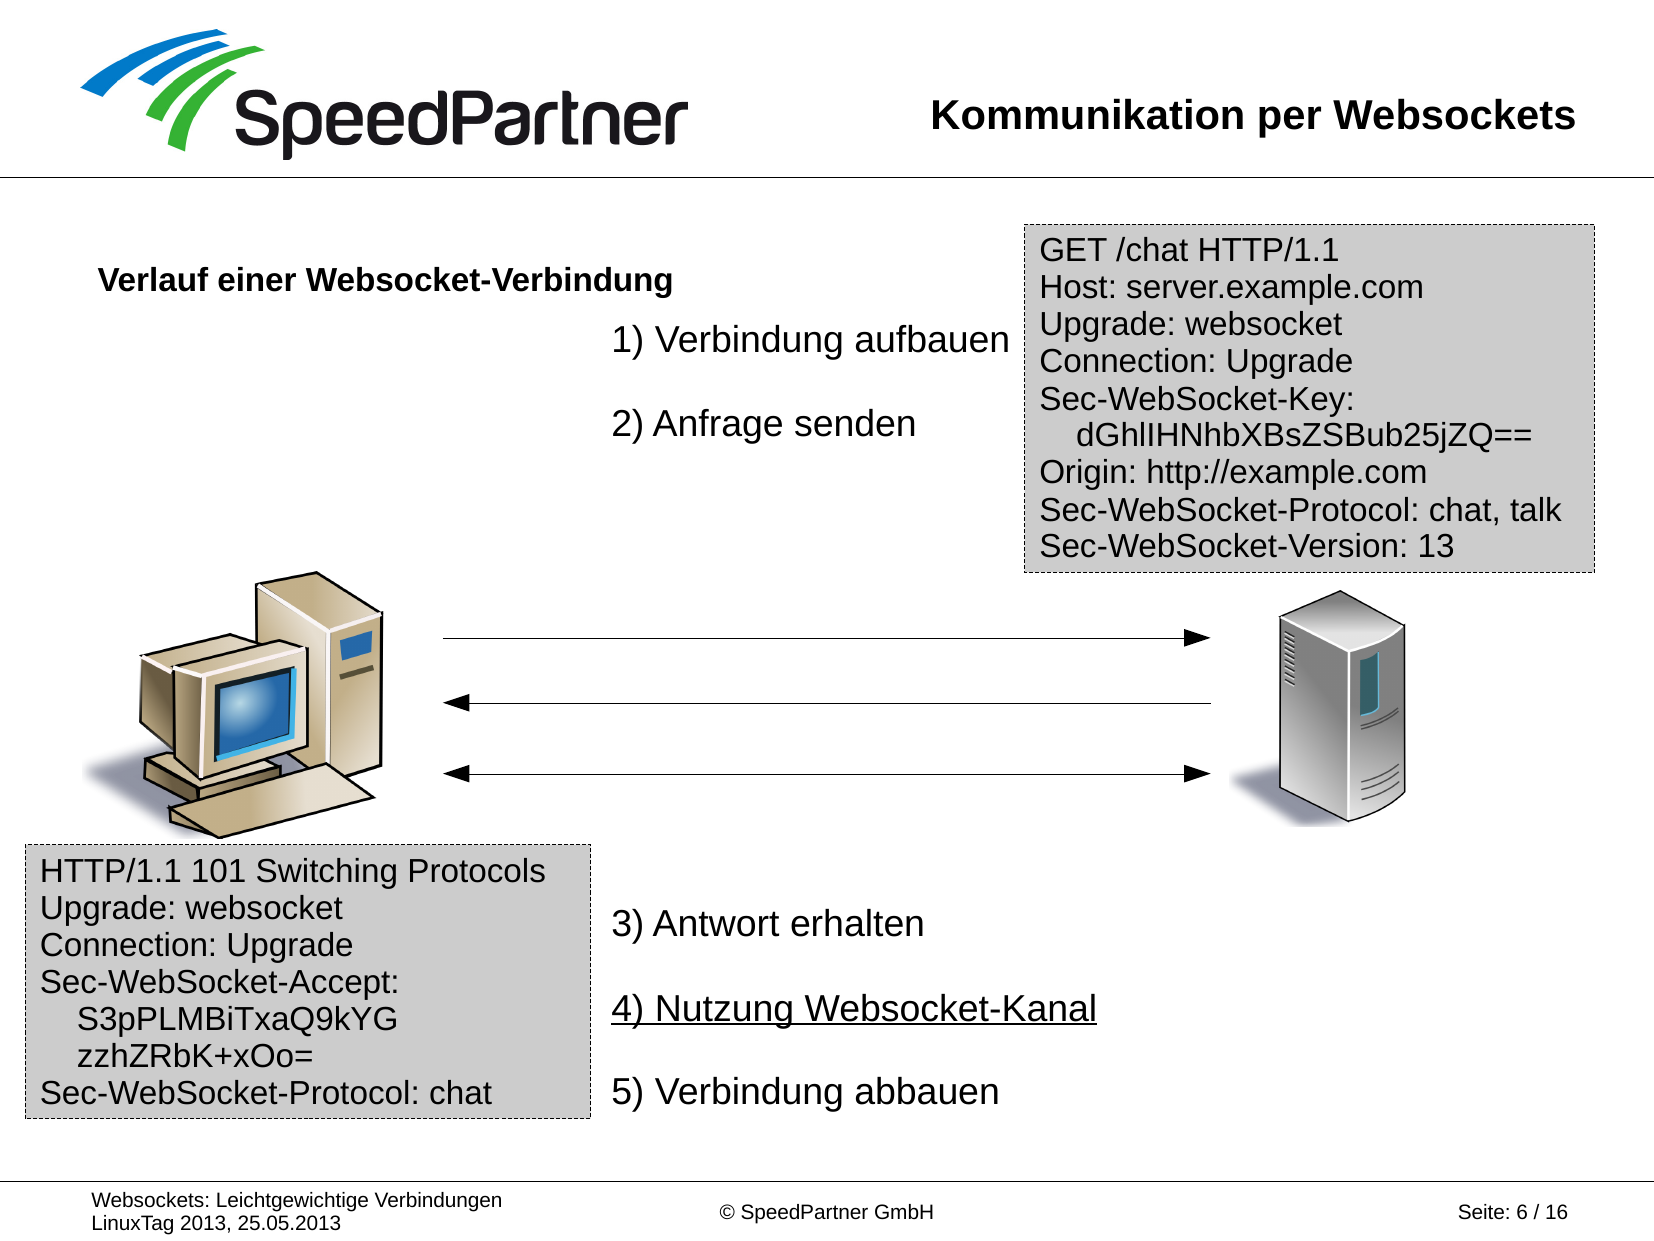

# Kommunikation per Websockets
GET /chat HTTP/1.1
Host: server.example.com
Upgrade: websocket
Connection: Upgrade
Sec-WebSocket-Key:
 dGhlIHNhbXBsZSBub25jZQ==
Origin: http://example.com
Sec-WebSocket-Protocol: chat, talk
Sec-WebSocket-Version: 13
Verlauf einer Websocket-Verbindung
1) Verbindung aufbauen
2) Anfrage senden
HTTP/1.1 101 Switching Protocols
Upgrade: websocket
Connection: Upgrade
Sec-WebSocket-Accept:
 S3pPLMBiTxaQ9kYG
 zzhZRbK+xOo=
Sec-WebSocket-Protocol: chat
3) Antwort erhalten
4) Nutzung Websocket-Kanal
5) Verbindung abbauen